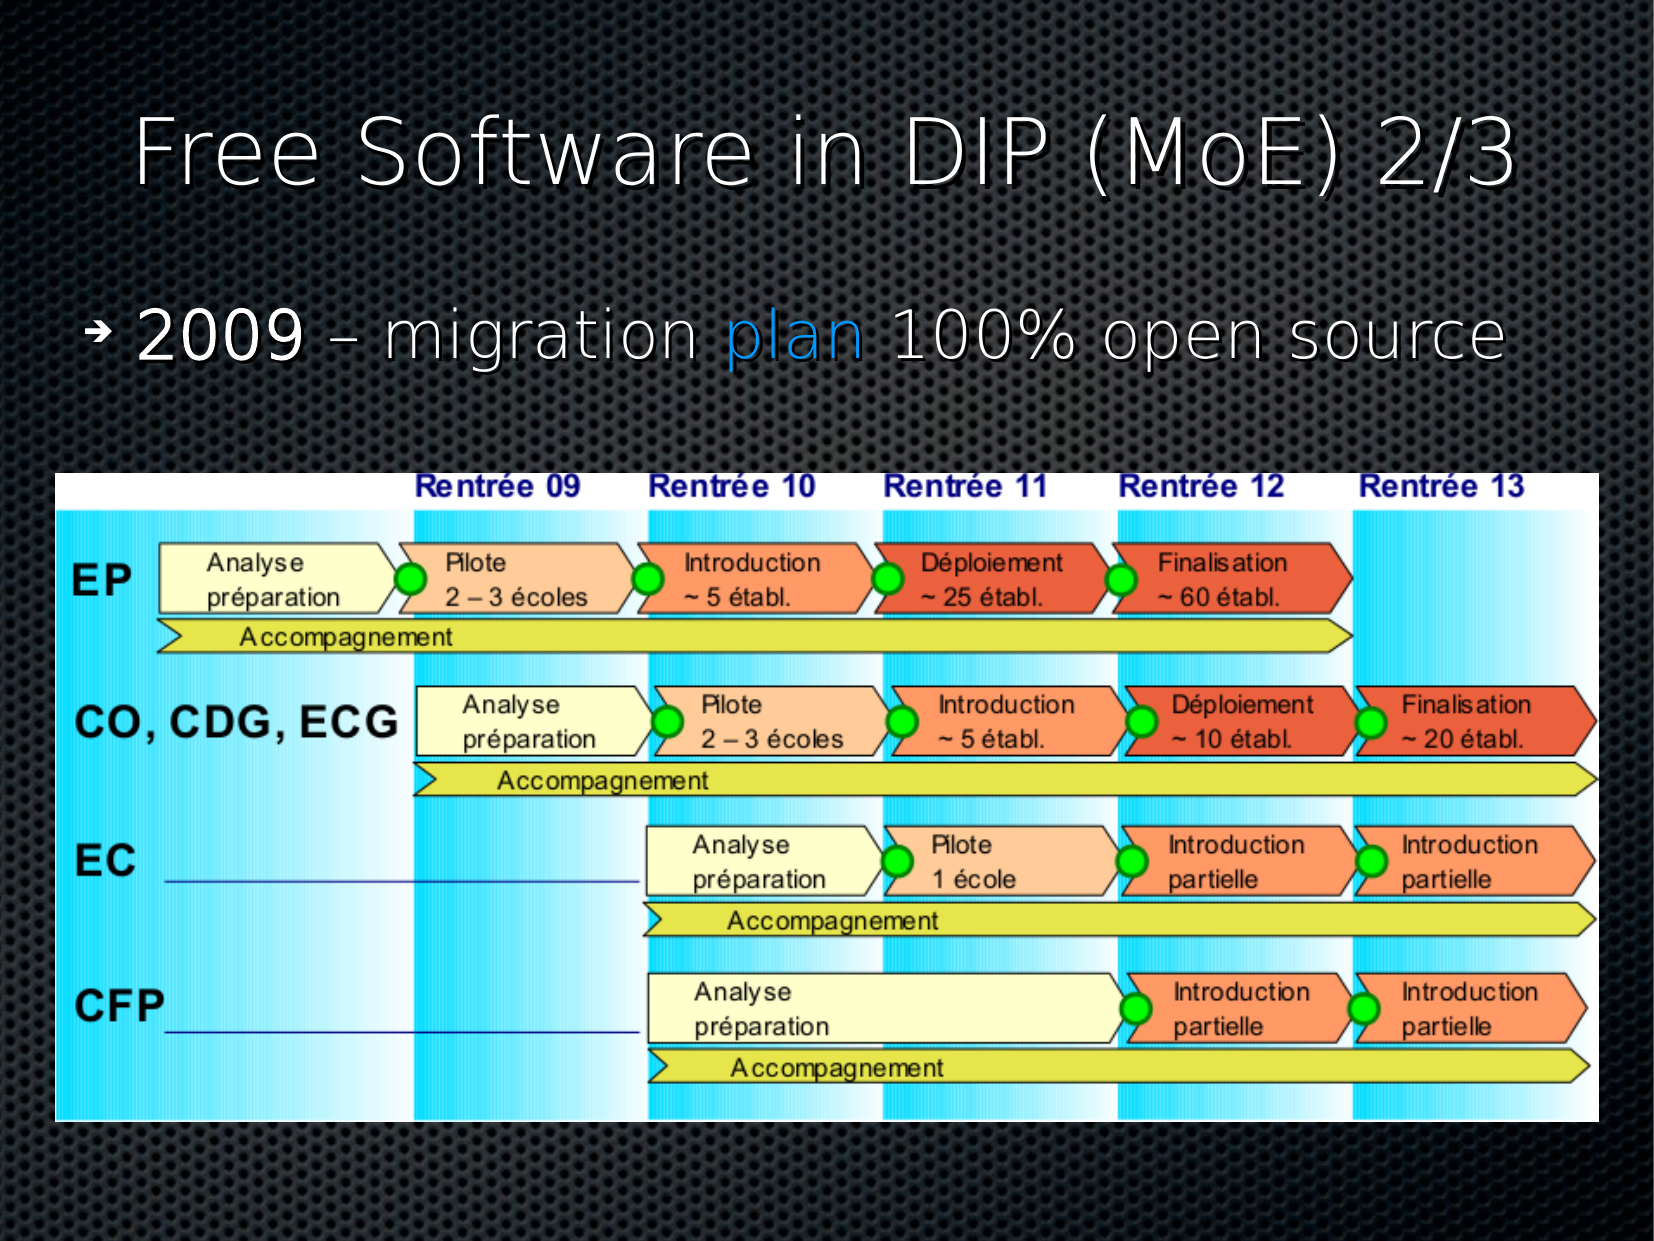

# Free Software in DIP (MoE) 2/3
 2009 – migration plan 100% open source